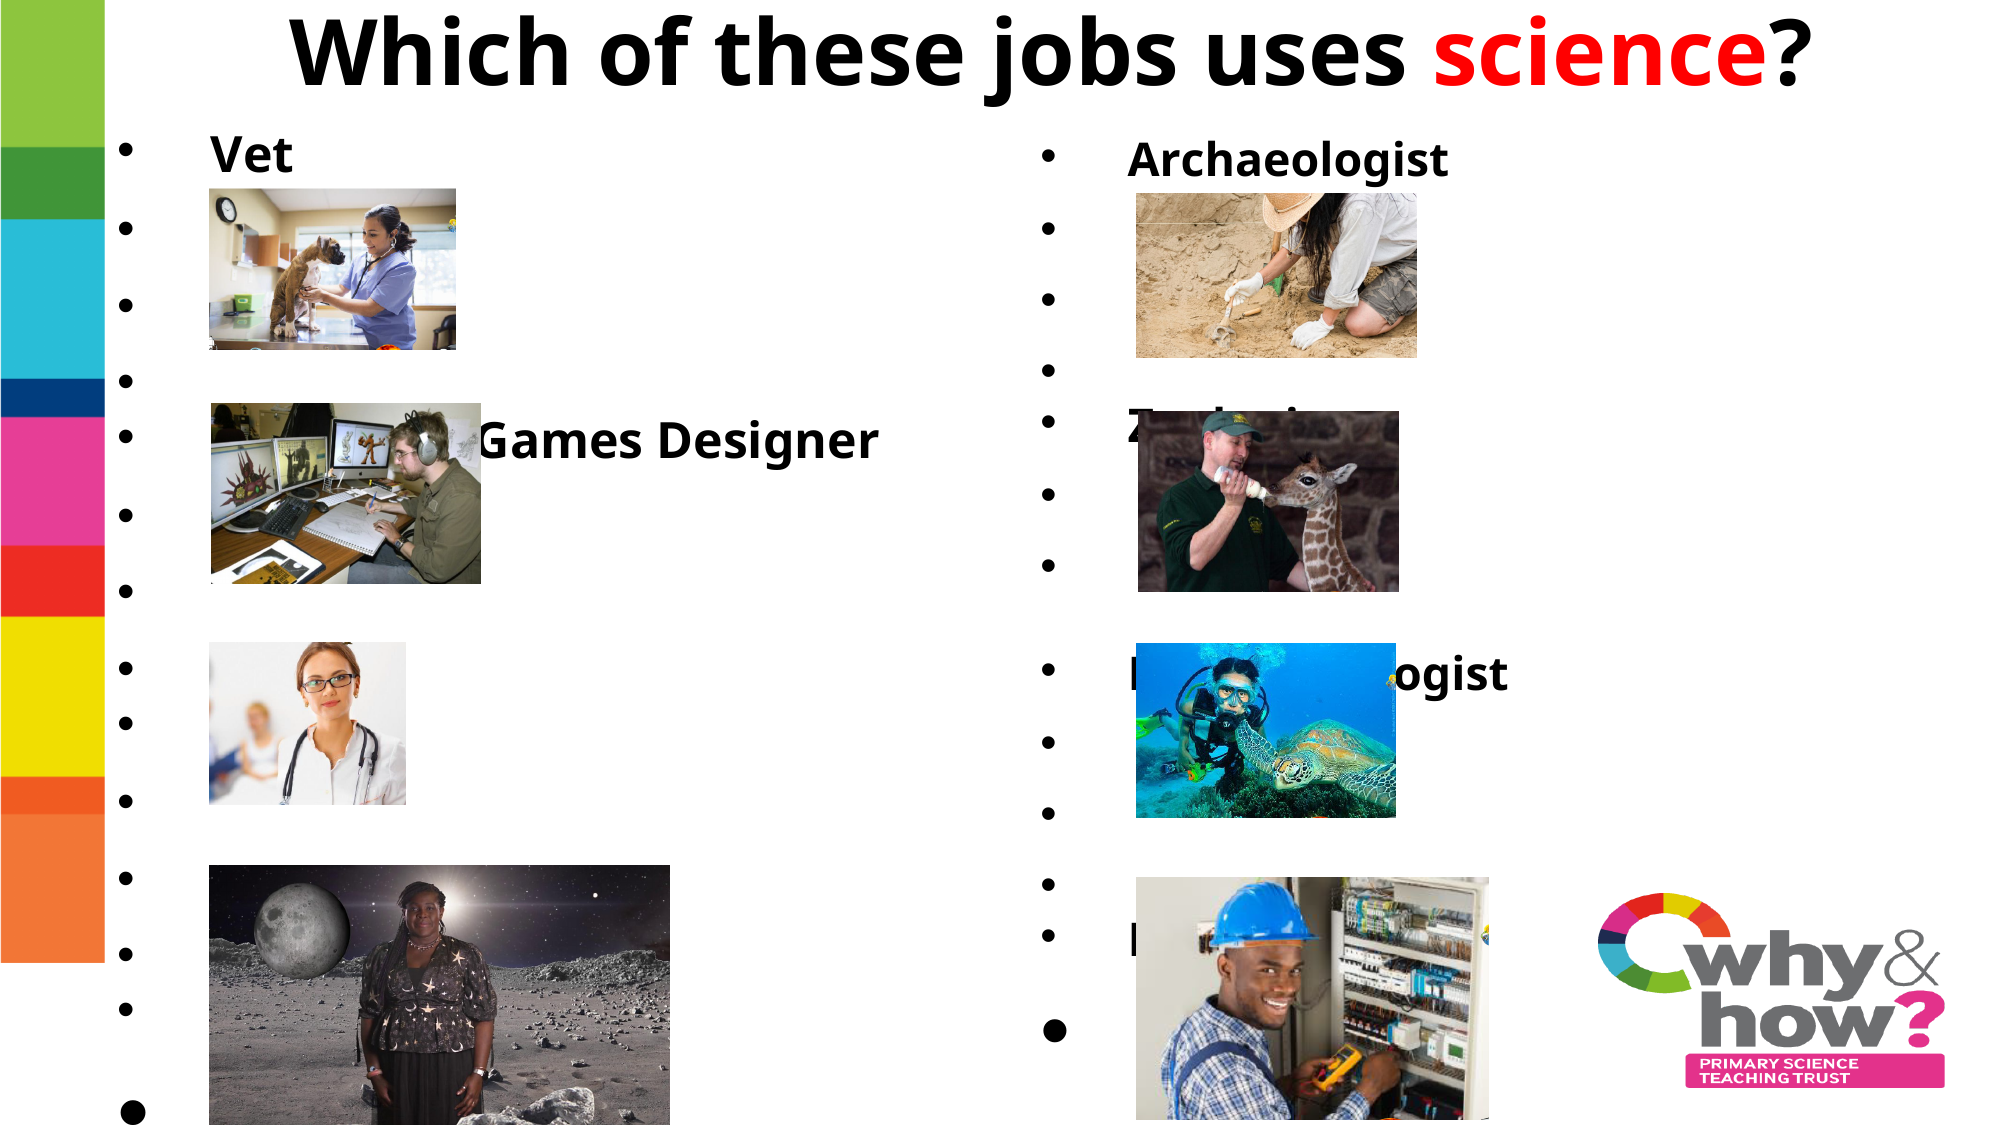

Which of these jobs uses science?
Vet
Computer Games Designer
Doctor
TV Presenter
Archaeologist
Zoologist
Marine Biologist
Electrician